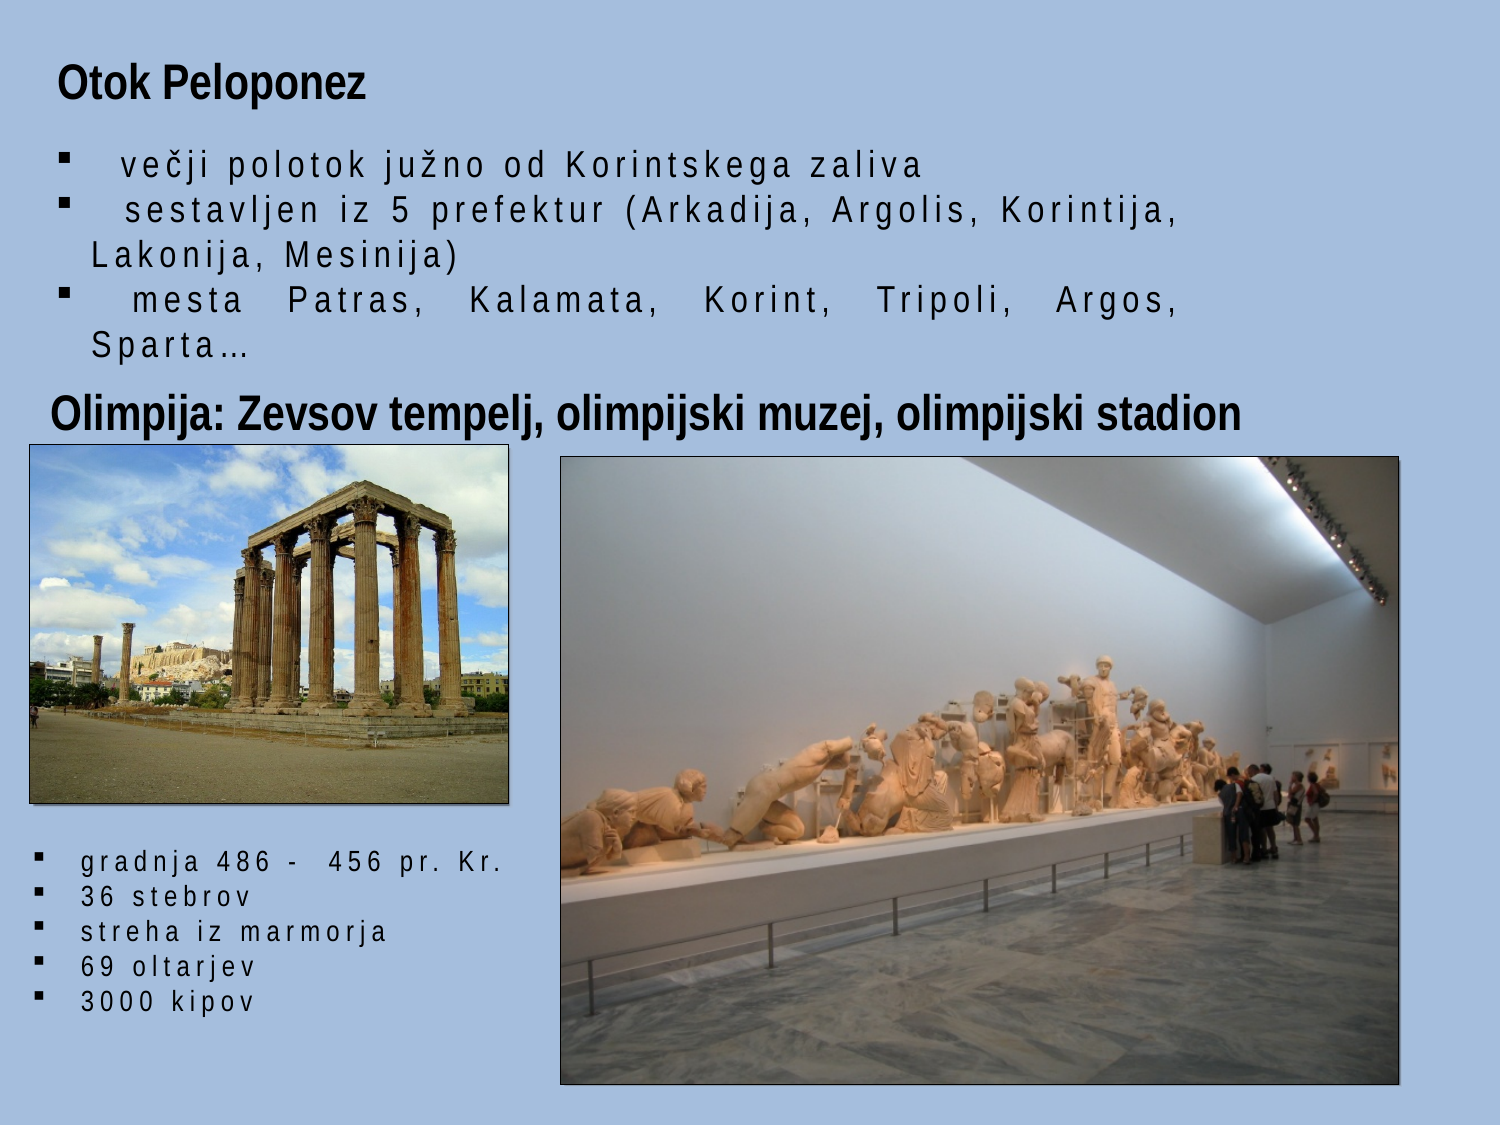

večji polotok južno od Korintskega zaliva
 sestavljen iz 5 prefektur (Arkadija, Argolis, Korintija, Lakonija, Mesinija)
 mesta Patras, Kalamata, Korint, Tripoli, Argos, Sparta…
Otok Peloponez
Olimpija: Zevsov tempelj, olimpijski muzej, olimpijski stadion
 gradnja 486 - 456 pr. Kr.
 36 stebrov
 streha iz marmorja
 69 oltarjev
 3000 kipov